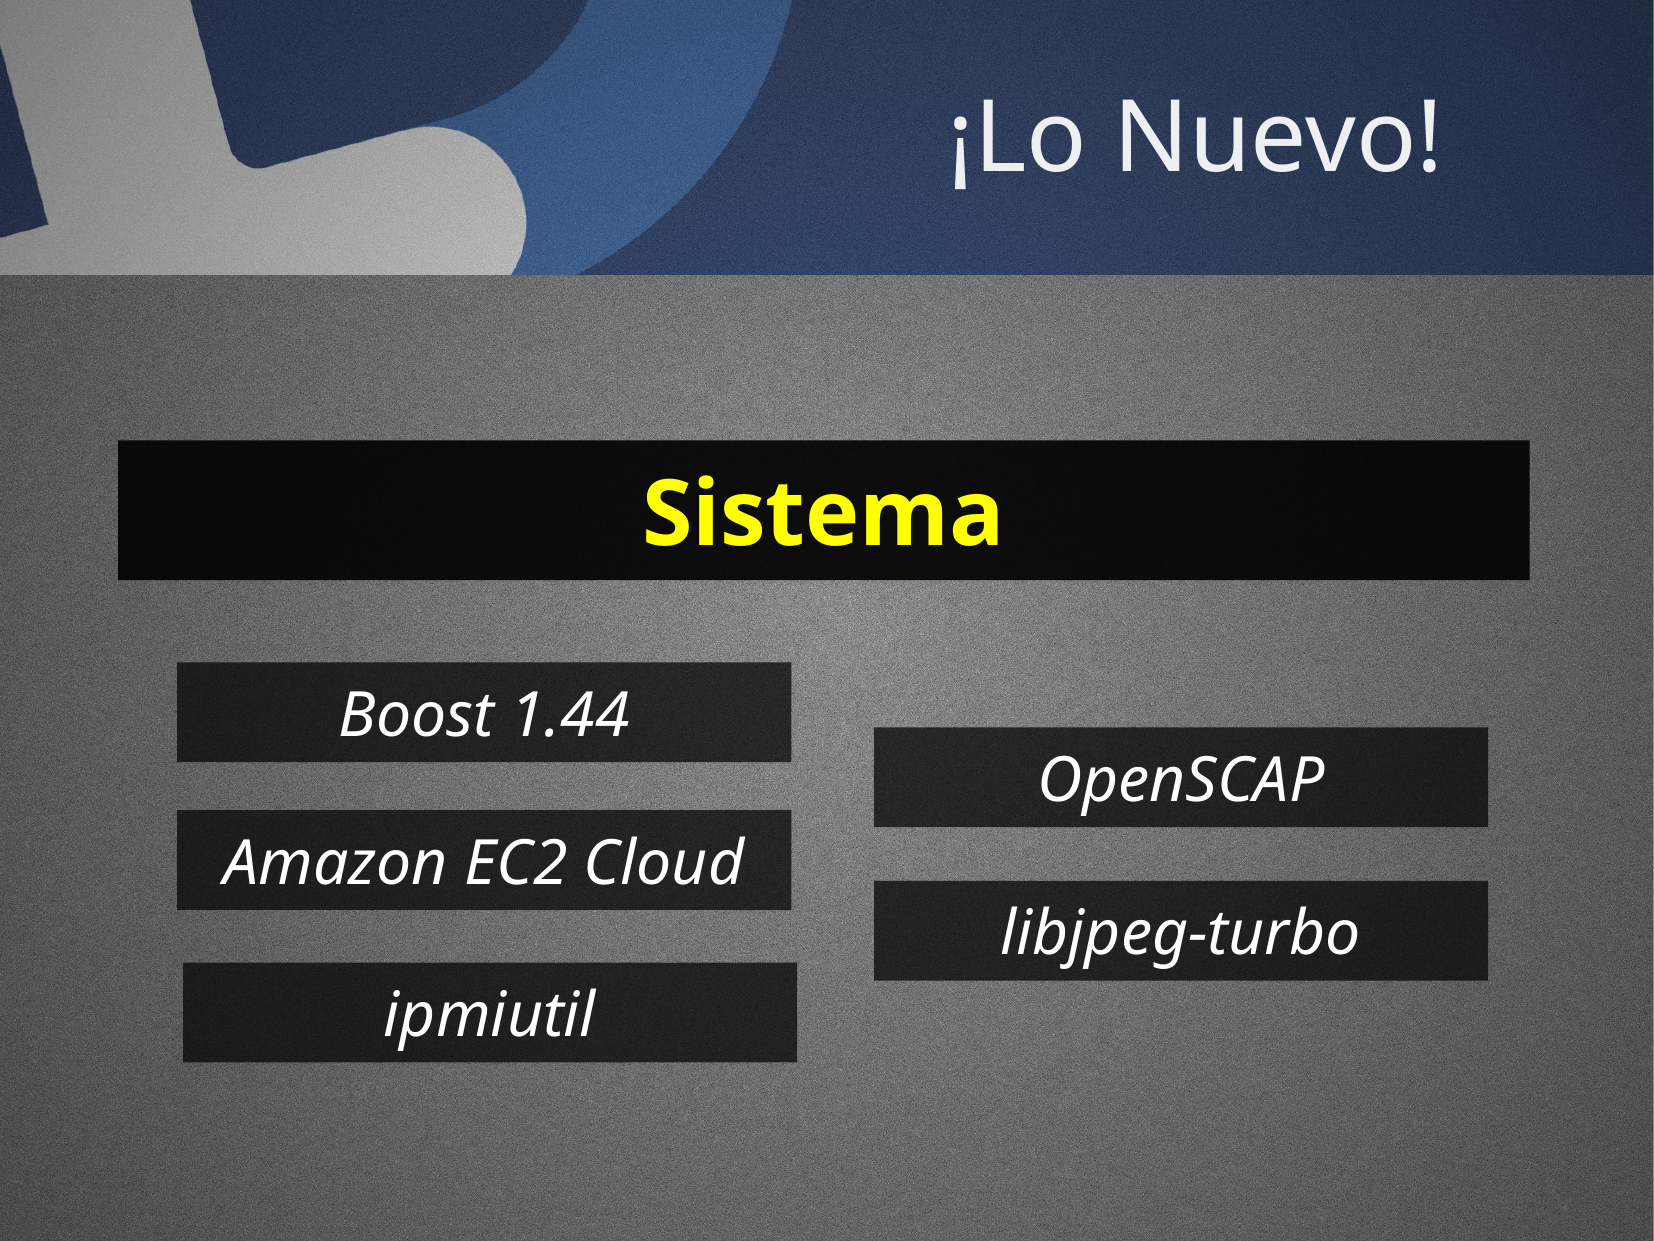

# ¡Lo Nuevo!
Sistema
Boost 1.44
OpenSCAP
Amazon EC2 Cloud
libjpeg-turbo
ipmiutil